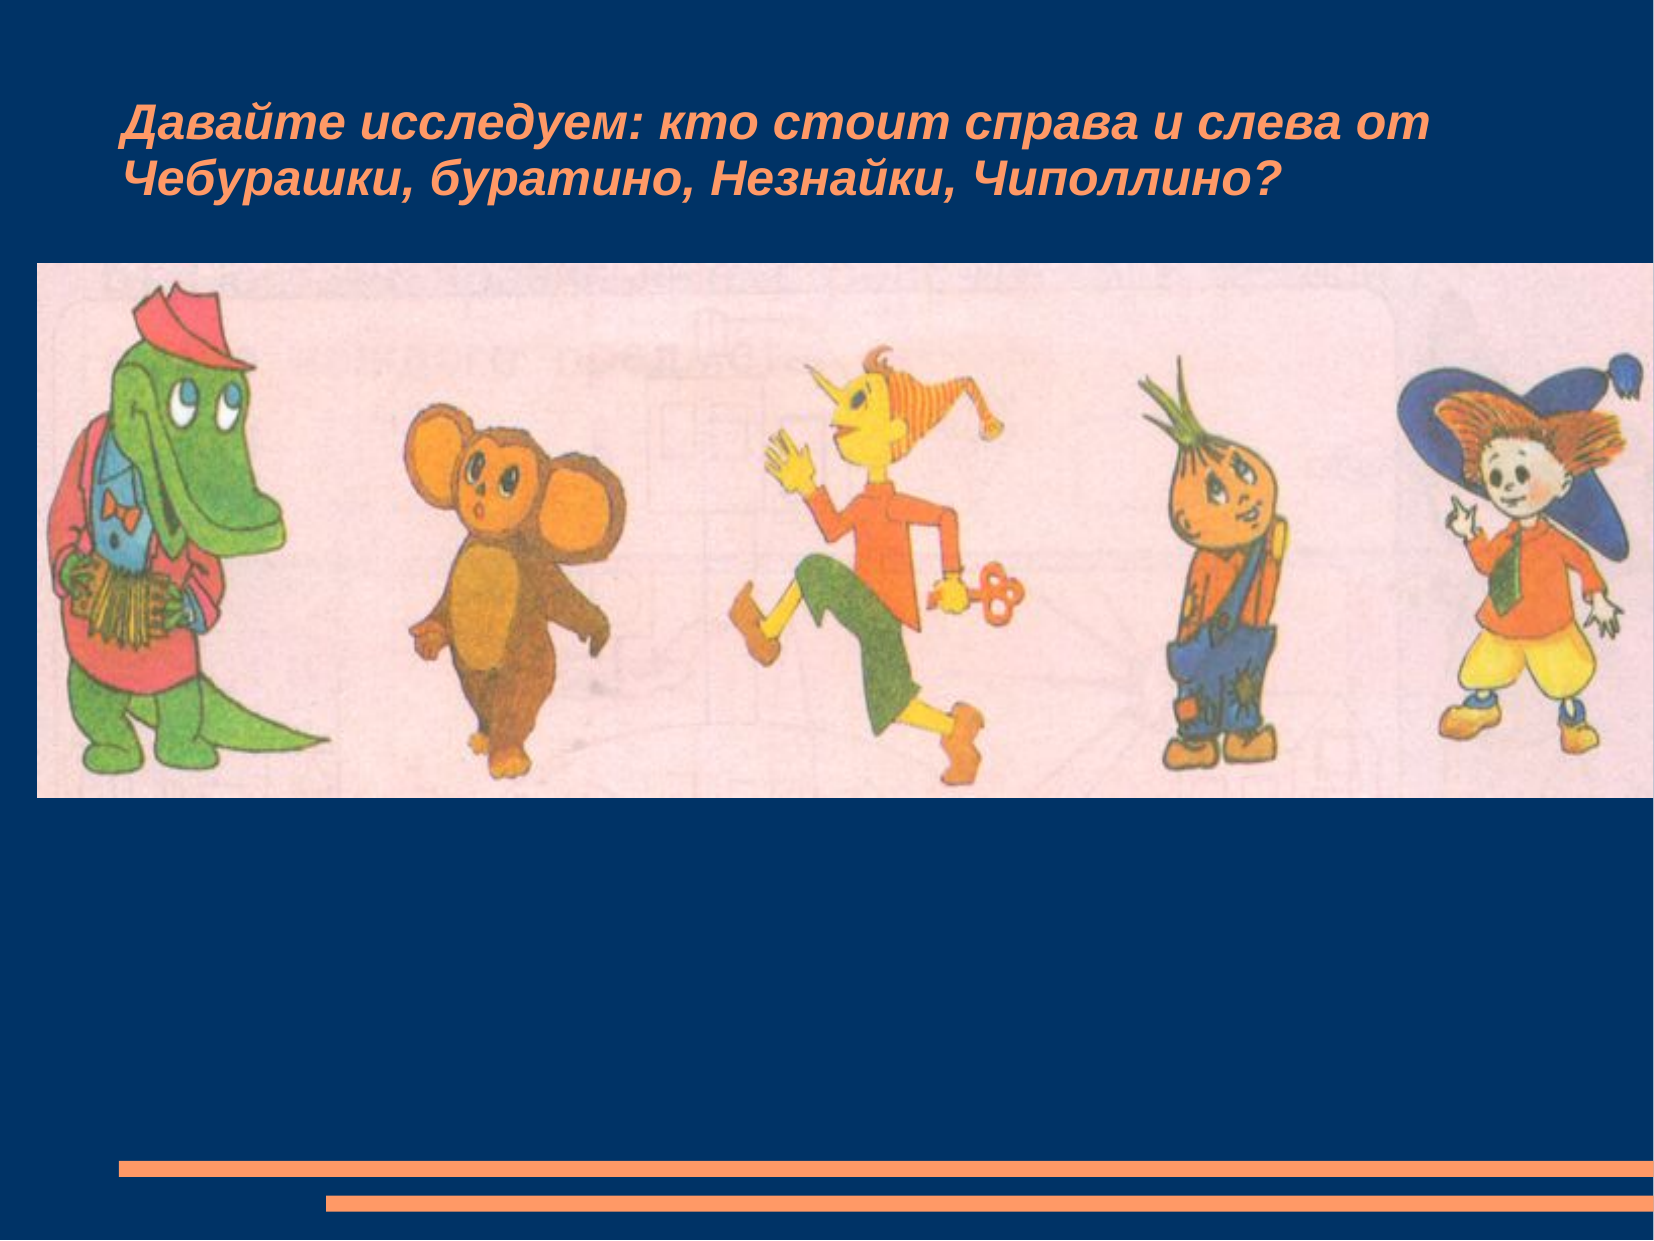

# Давайте исследуем: кто стоит справа и слева от Чебурашки, буратино, Незнайки, Чиполлино?